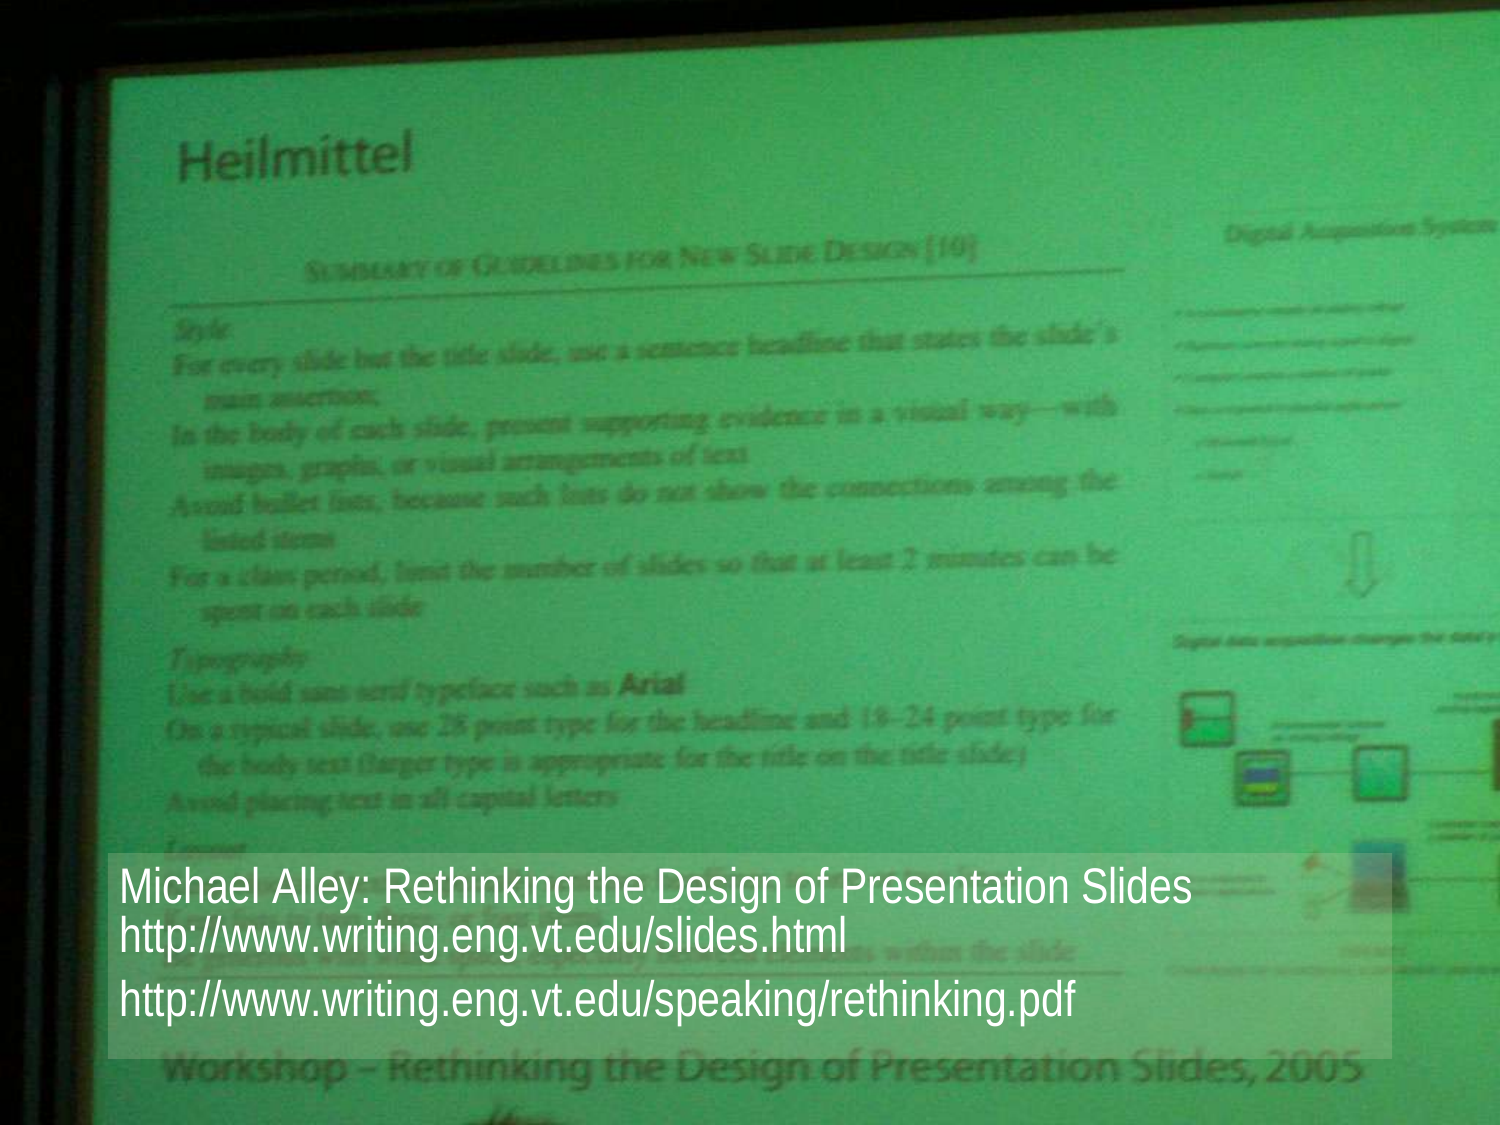

Michael Alley: Rethinking the Design of Presentation Slides http://www.writing.eng.vt.edu/slides.html
http://www.writing.eng.vt.edu/speaking/rethinking.pdf